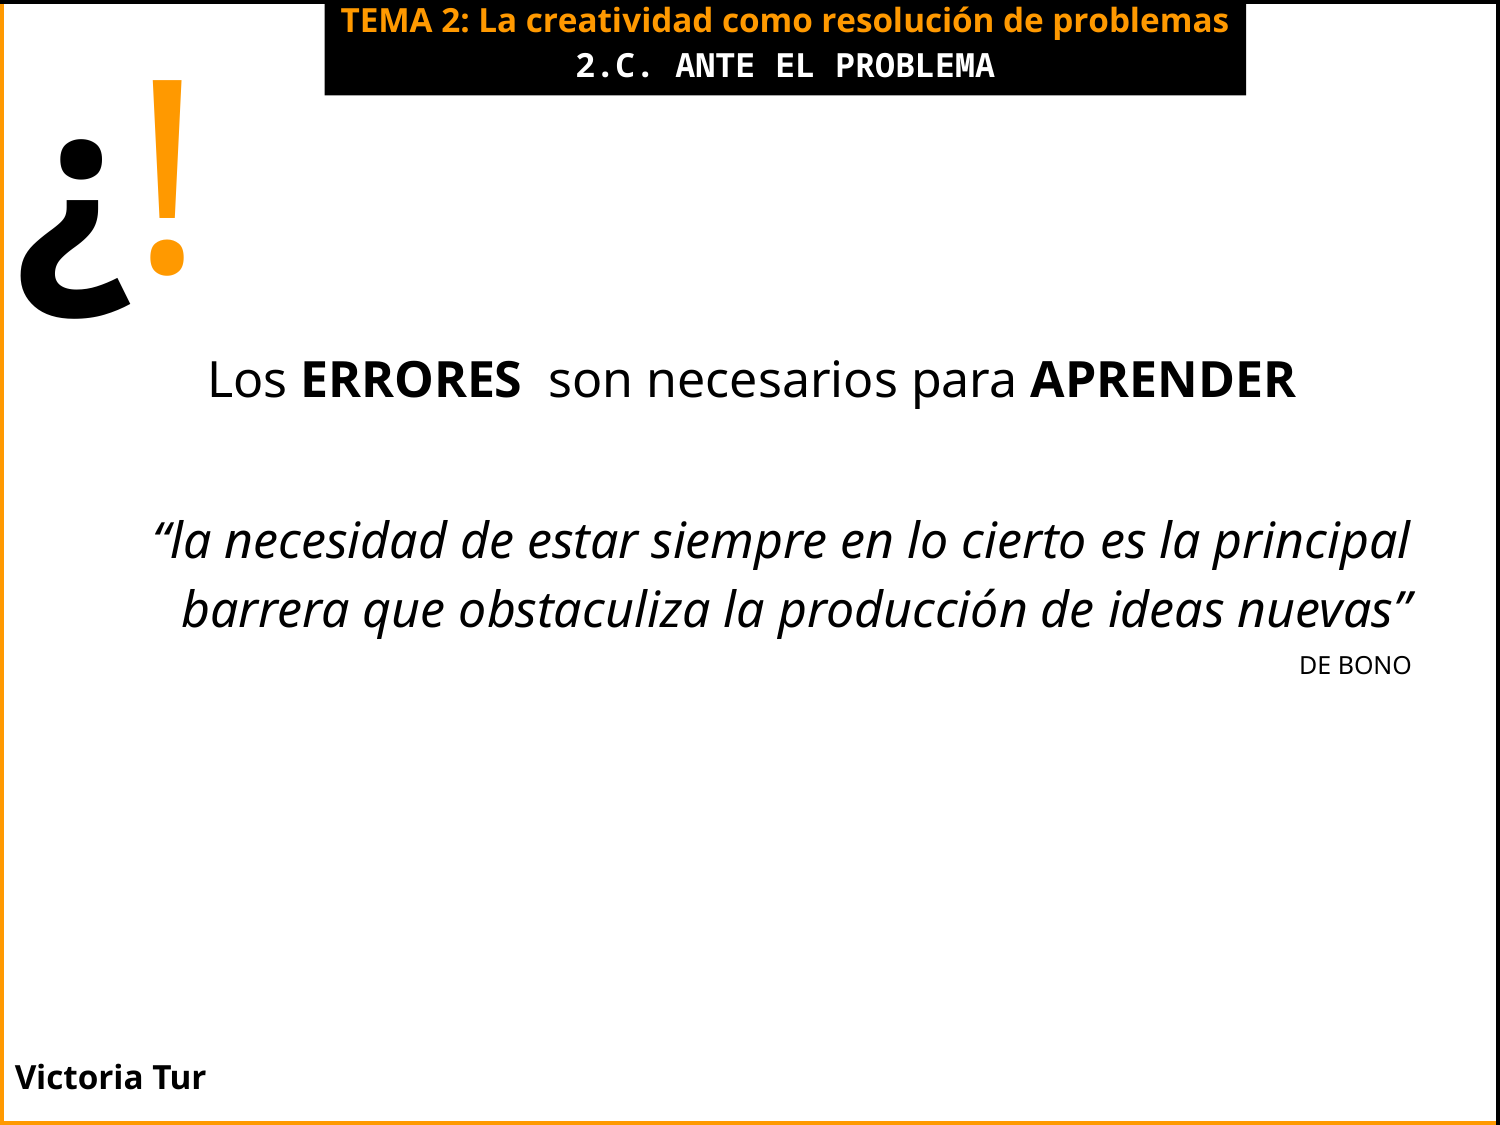

# Los ERRORES son necesarios para APRENDER
“la necesidad de estar siempre en lo cierto es la principal barrera que obstaculiza la producción de ideas nuevas”
DE BONO